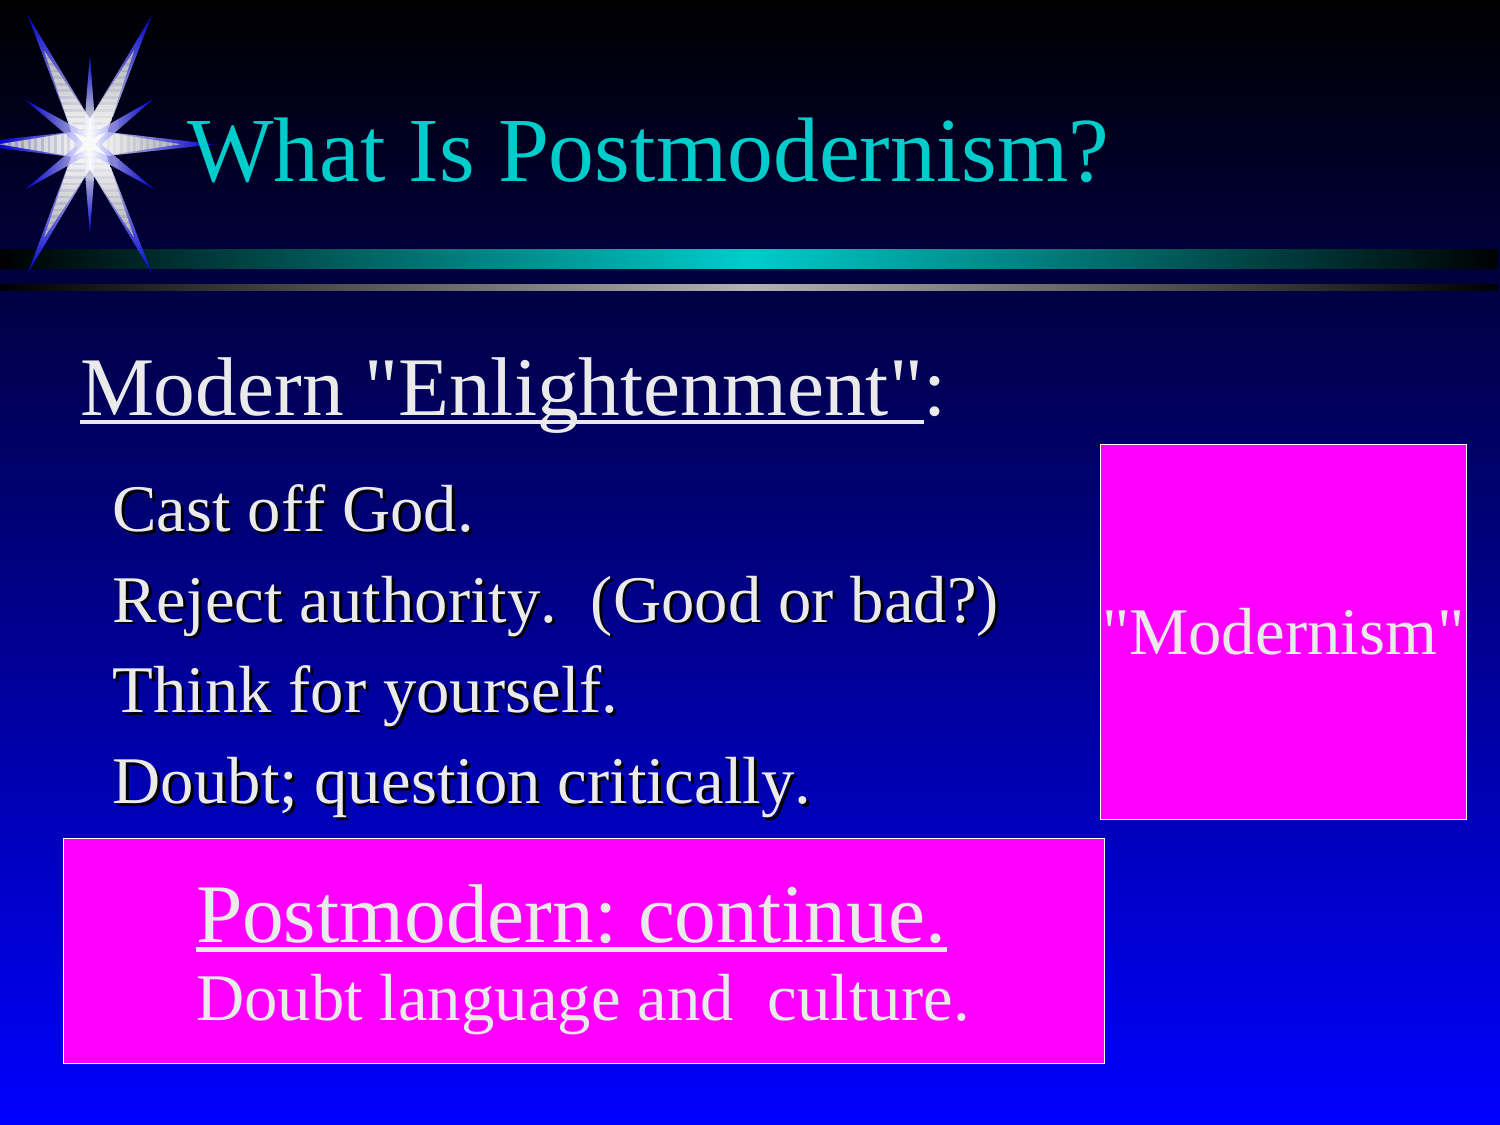

# What Is Postmodernism?
Modern "Enlightenment":
"Modernism"
Cast off God.
Reject authority. (Good or bad?)
Think for yourself.
Doubt; question critically.
Postmodern: continue.
Doubt language and culture.